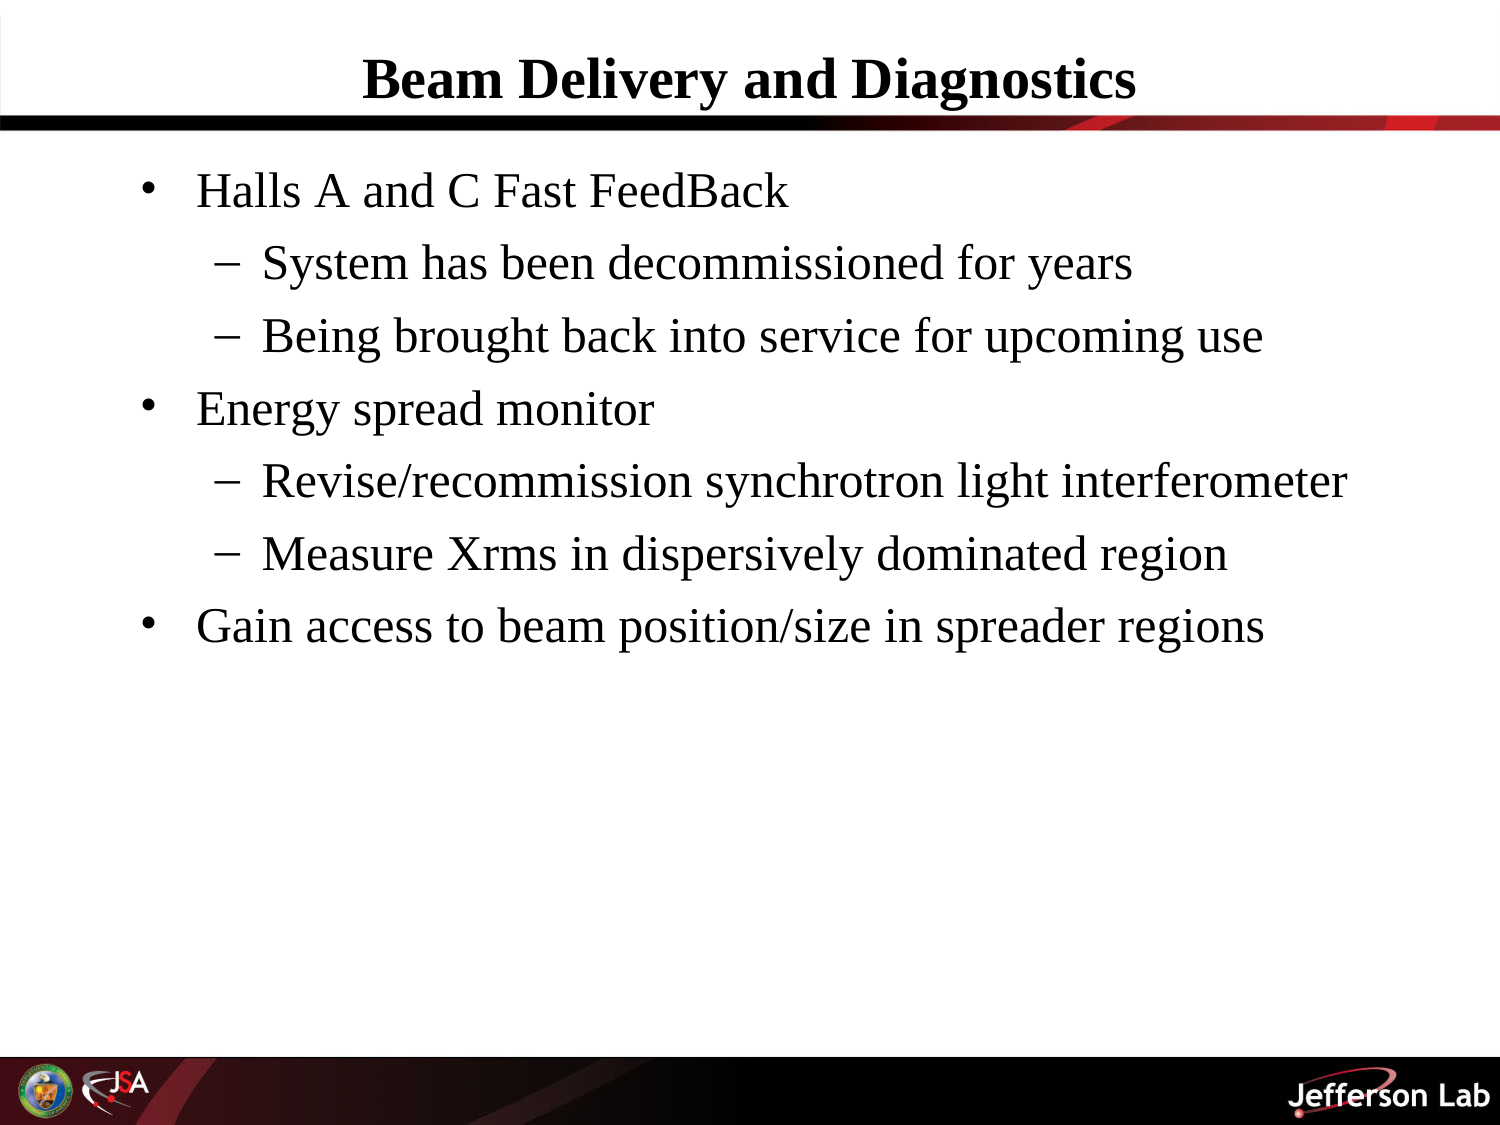

# Beam Delivery and Diagnostics
Halls A and C Fast FeedBack
System has been decommissioned for years
Being brought back into service for upcoming use
Energy spread monitor
Revise/recommission synchrotron light interferometer
Measure Xrms in dispersively dominated region
Gain access to beam position/size in spreader regions